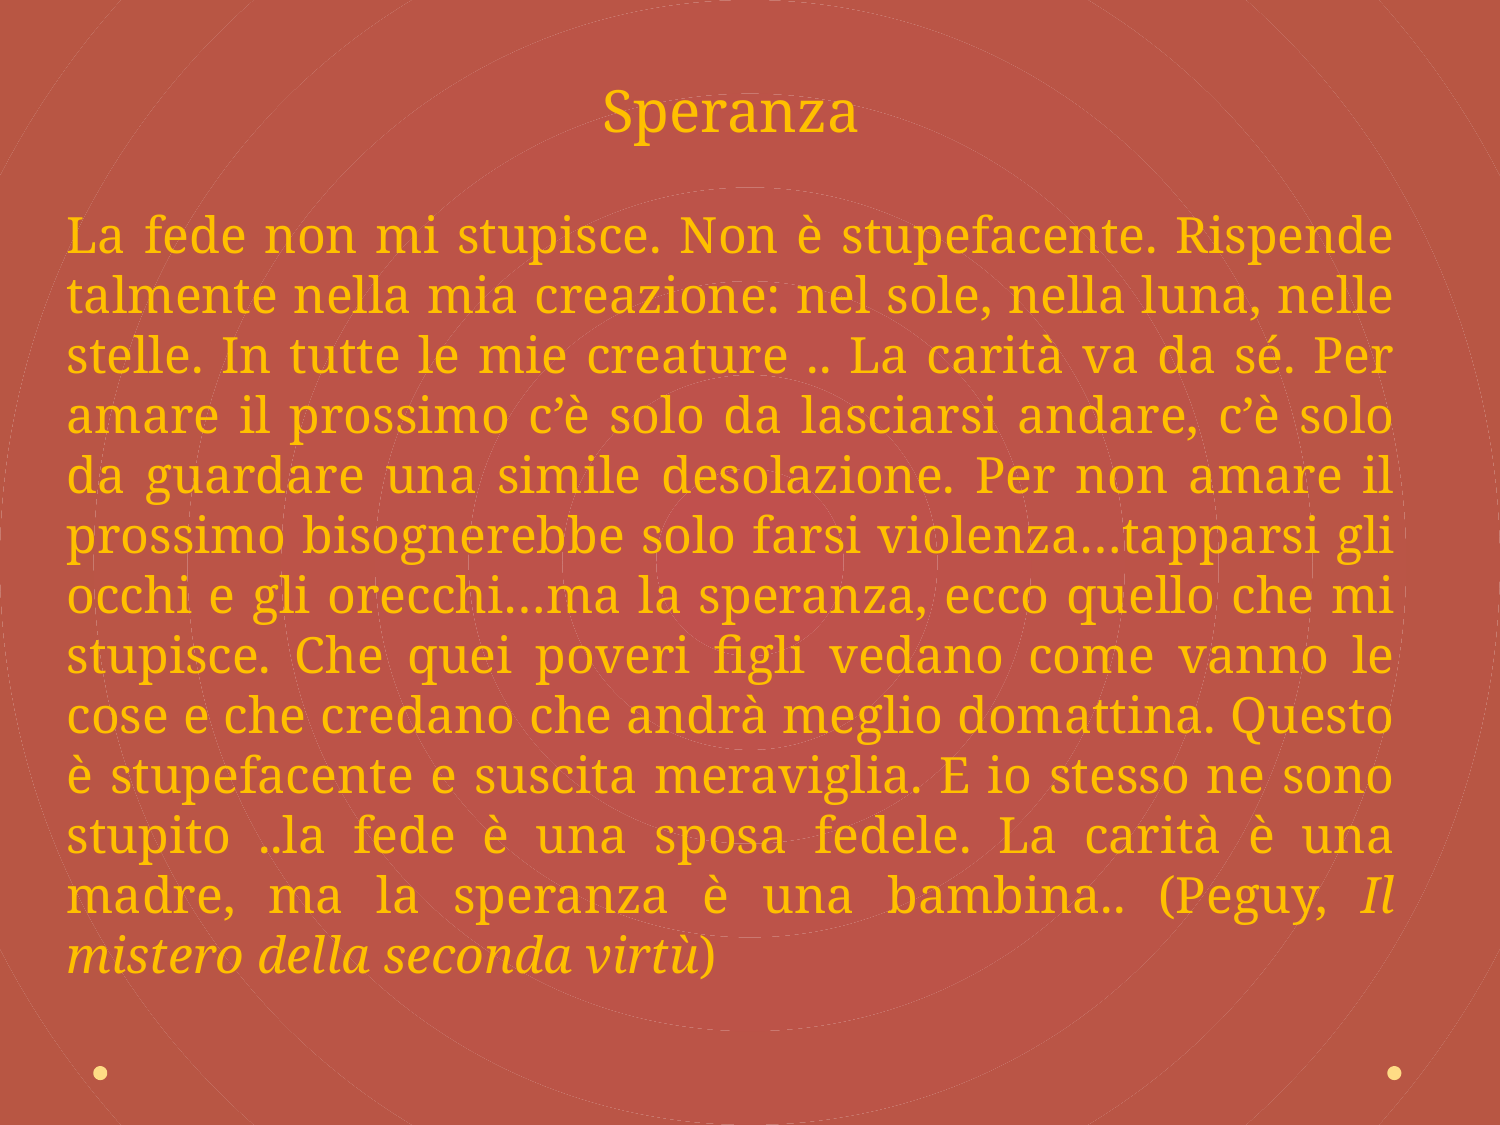

Speranza
La fede non mi stupisce. Non è stupefacente. Rispende talmente nella mia creazione: nel sole, nella luna, nelle stelle. In tutte le mie creature .. La carità va da sé. Per amare il prossimo c’è solo da lasciarsi andare, c’è solo da guardare una simile desolazione. Per non amare il prossimo bisognerebbe solo farsi violenza…tapparsi gli occhi e gli orecchi…ma la speranza, ecco quello che mi stupisce. Che quei poveri figli vedano come vanno le cose e che credano che andrà meglio domattina. Questo è stupefacente e suscita meraviglia. E io stesso ne sono stupito ..la fede è una sposa fedele. La carità è una madre, ma la speranza è una bambina.. (Peguy, Il mistero della seconda virtù)